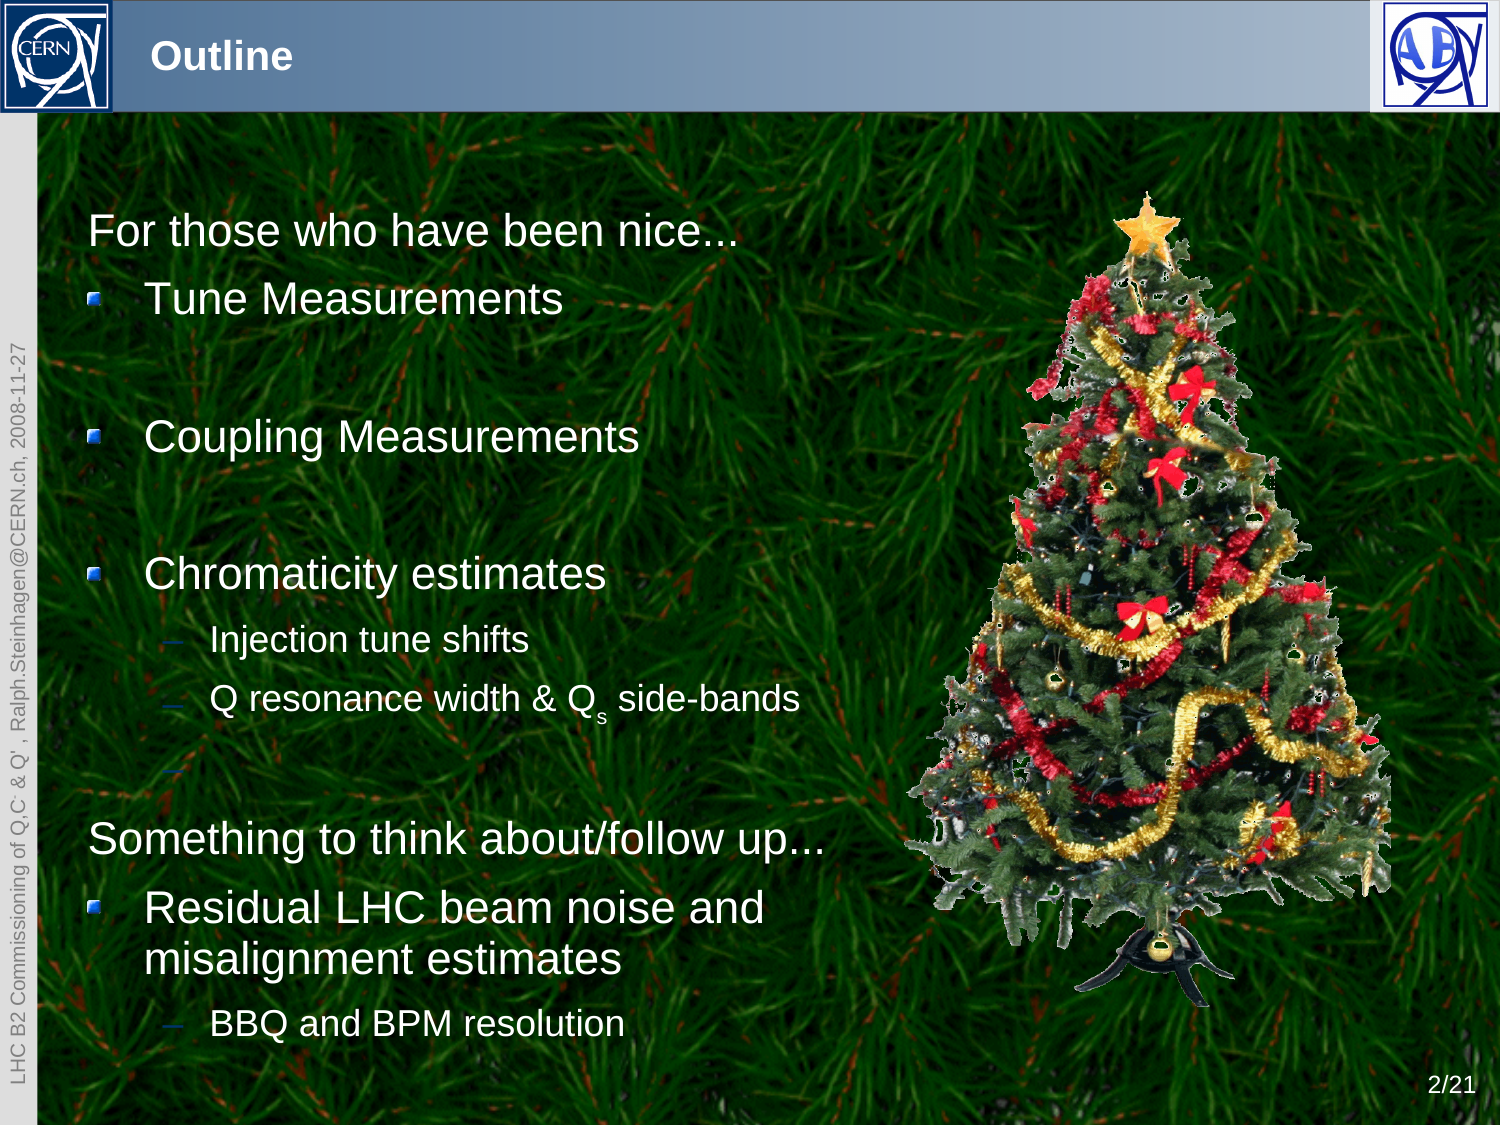

# Outline
For those who have been nice...
Tune Measurements
Coupling Measurements
Chromaticity estimates
Injection tune shifts
Q resonance width & Qs side-bands
Something to think about/follow up...
Residual LHC beam noise and 					misalignment estimates
BBQ and BPM resolution